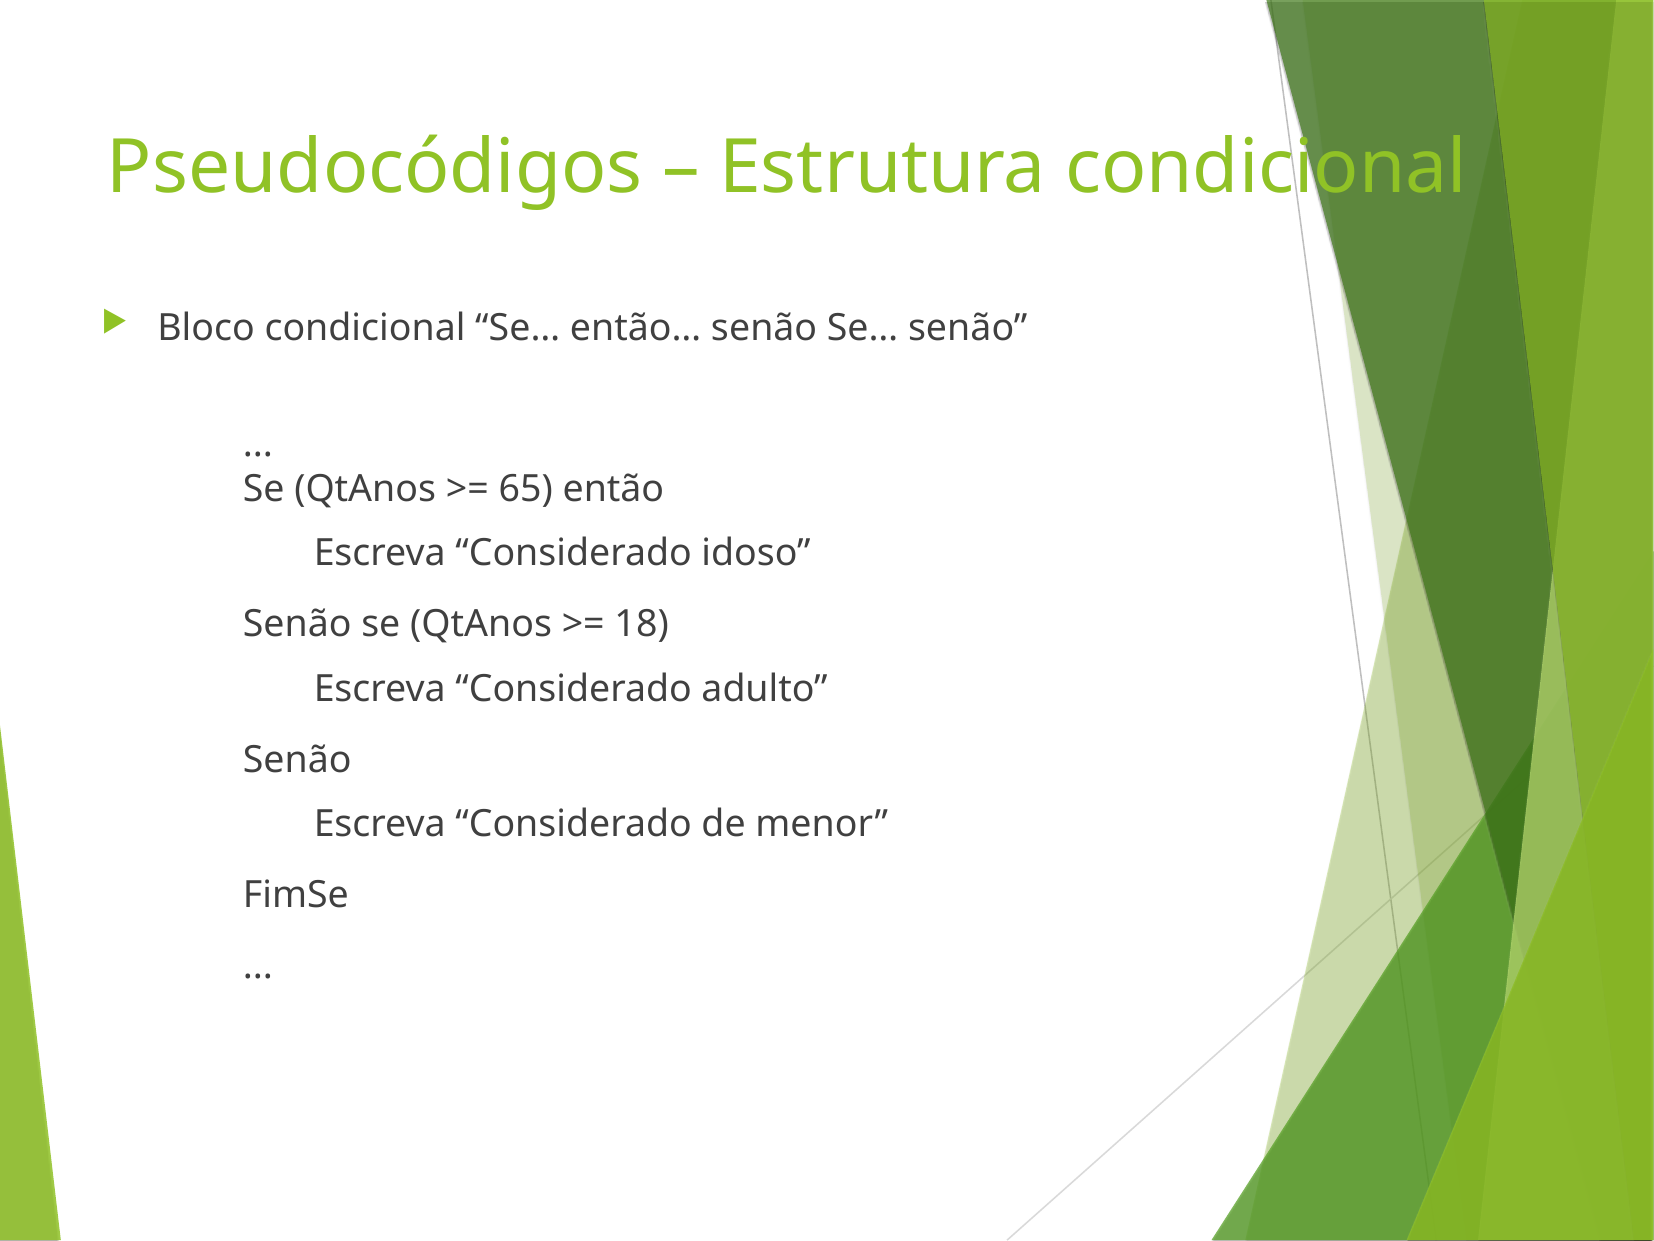

# Pseudocódigos – Estrutura condicional
Bloco condicional “Se… então… senão Se… senão”
...
Se (QtAnos >= 65) então
Escreva “Considerado idoso”
Senão se (QtAnos >= 18)
Escreva “Considerado adulto”
Senão
Escreva “Considerado de menor”
FimSe
...